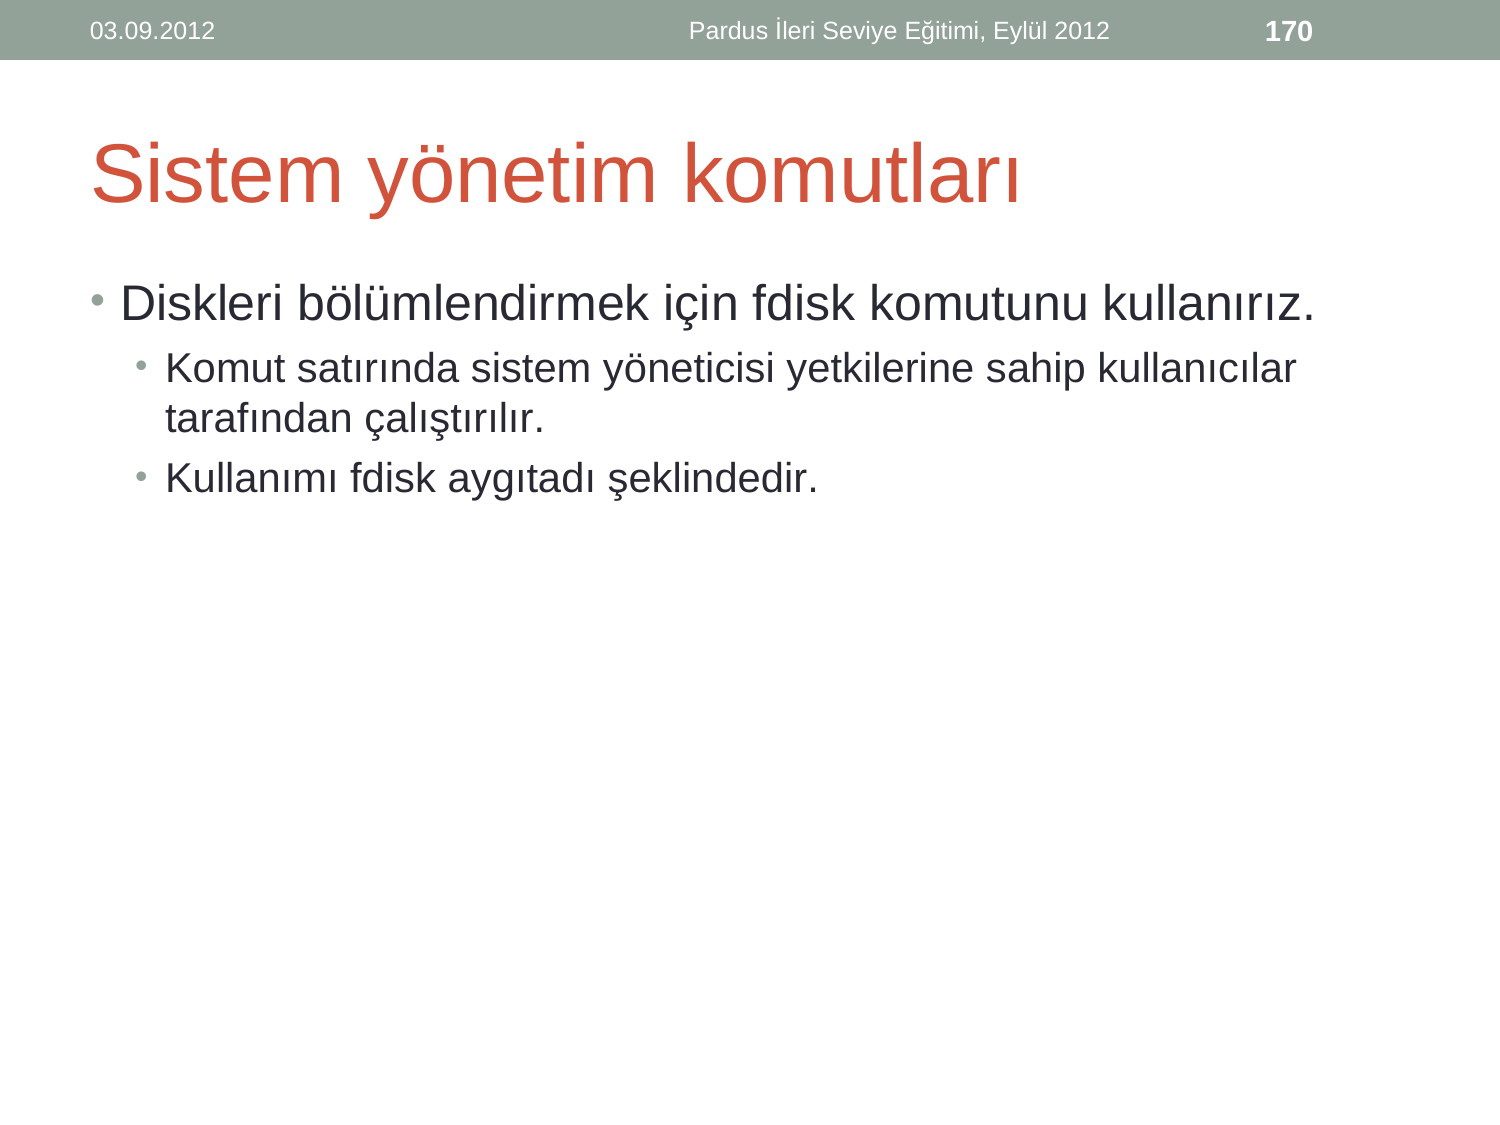

03.09.2012
Pardus İleri Seviye Eğitimi, Eylül 2012
# Sistem yönetim komutları
Diskleri bölümlendirmek için fdisk komutunu kullanırız.
Komut satırında sistem yöneticisi yetkilerine sahip kullanıcılar tarafından çalıştırılır.
Kullanımı fdisk aygıtadı şeklindedir.